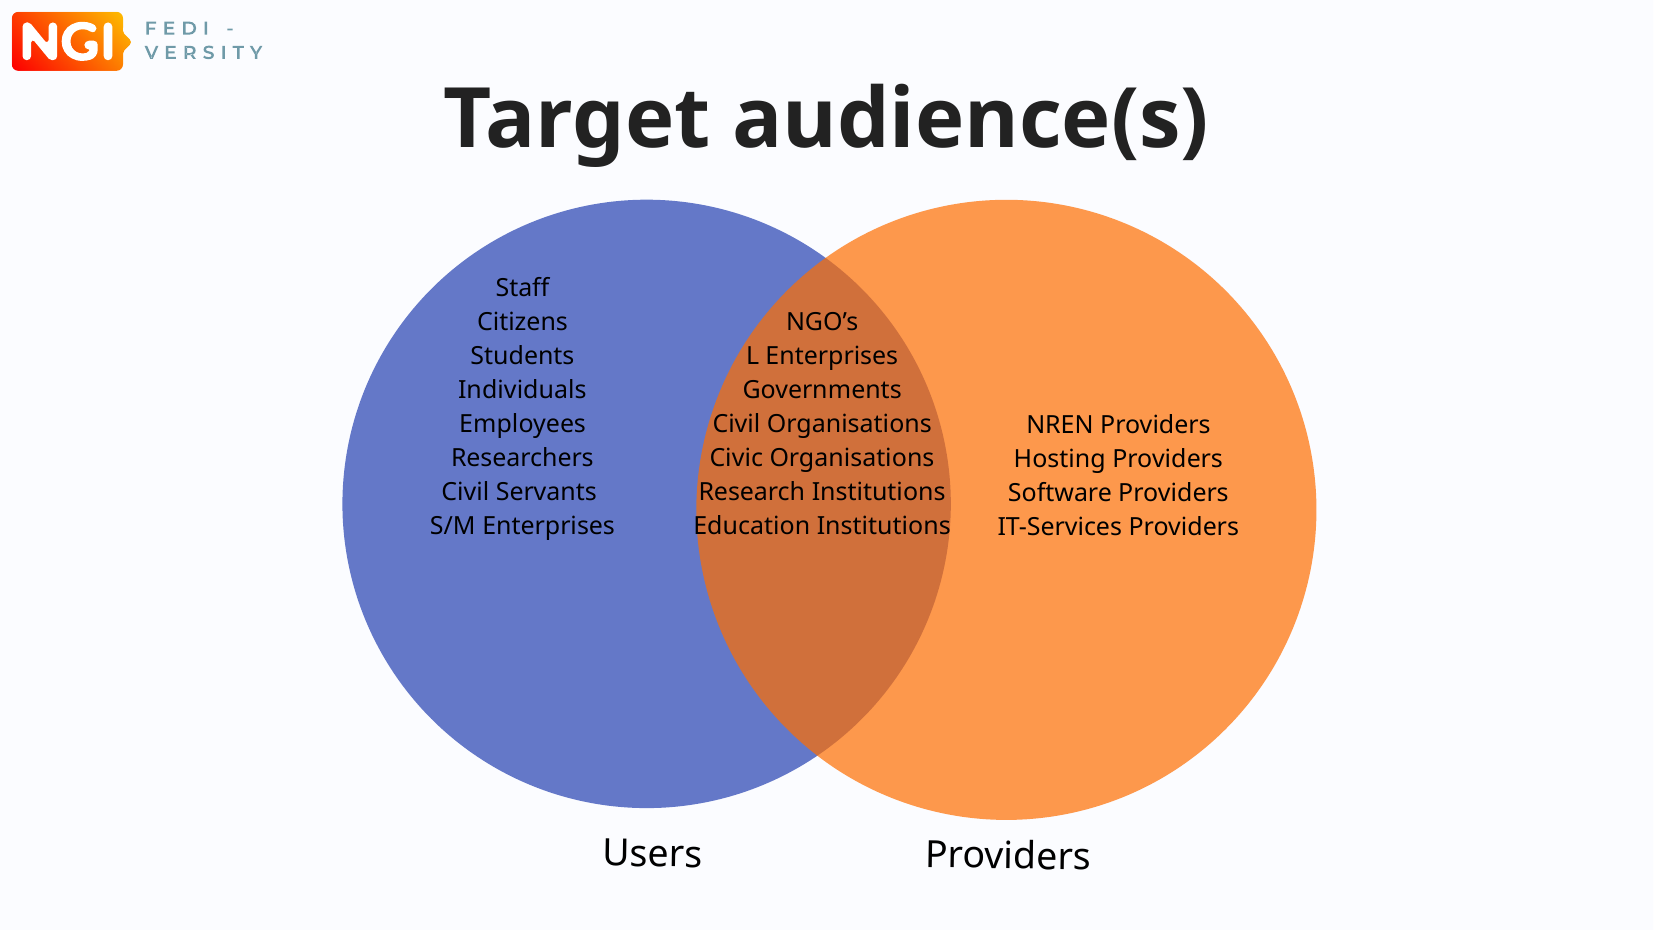

# Target audience(s)
Staff
Citizens
Students
Individuals
Employees
Researchers
Civil Servants
S/M Enterprises
NGO’s
L Enterprises
Governments
Civil Organisations
Civic Organisations
Research Institutions
Education Institutions
NREN Providers Hosting Providers
Software Providers
IT-Services Providers
Users
Providers